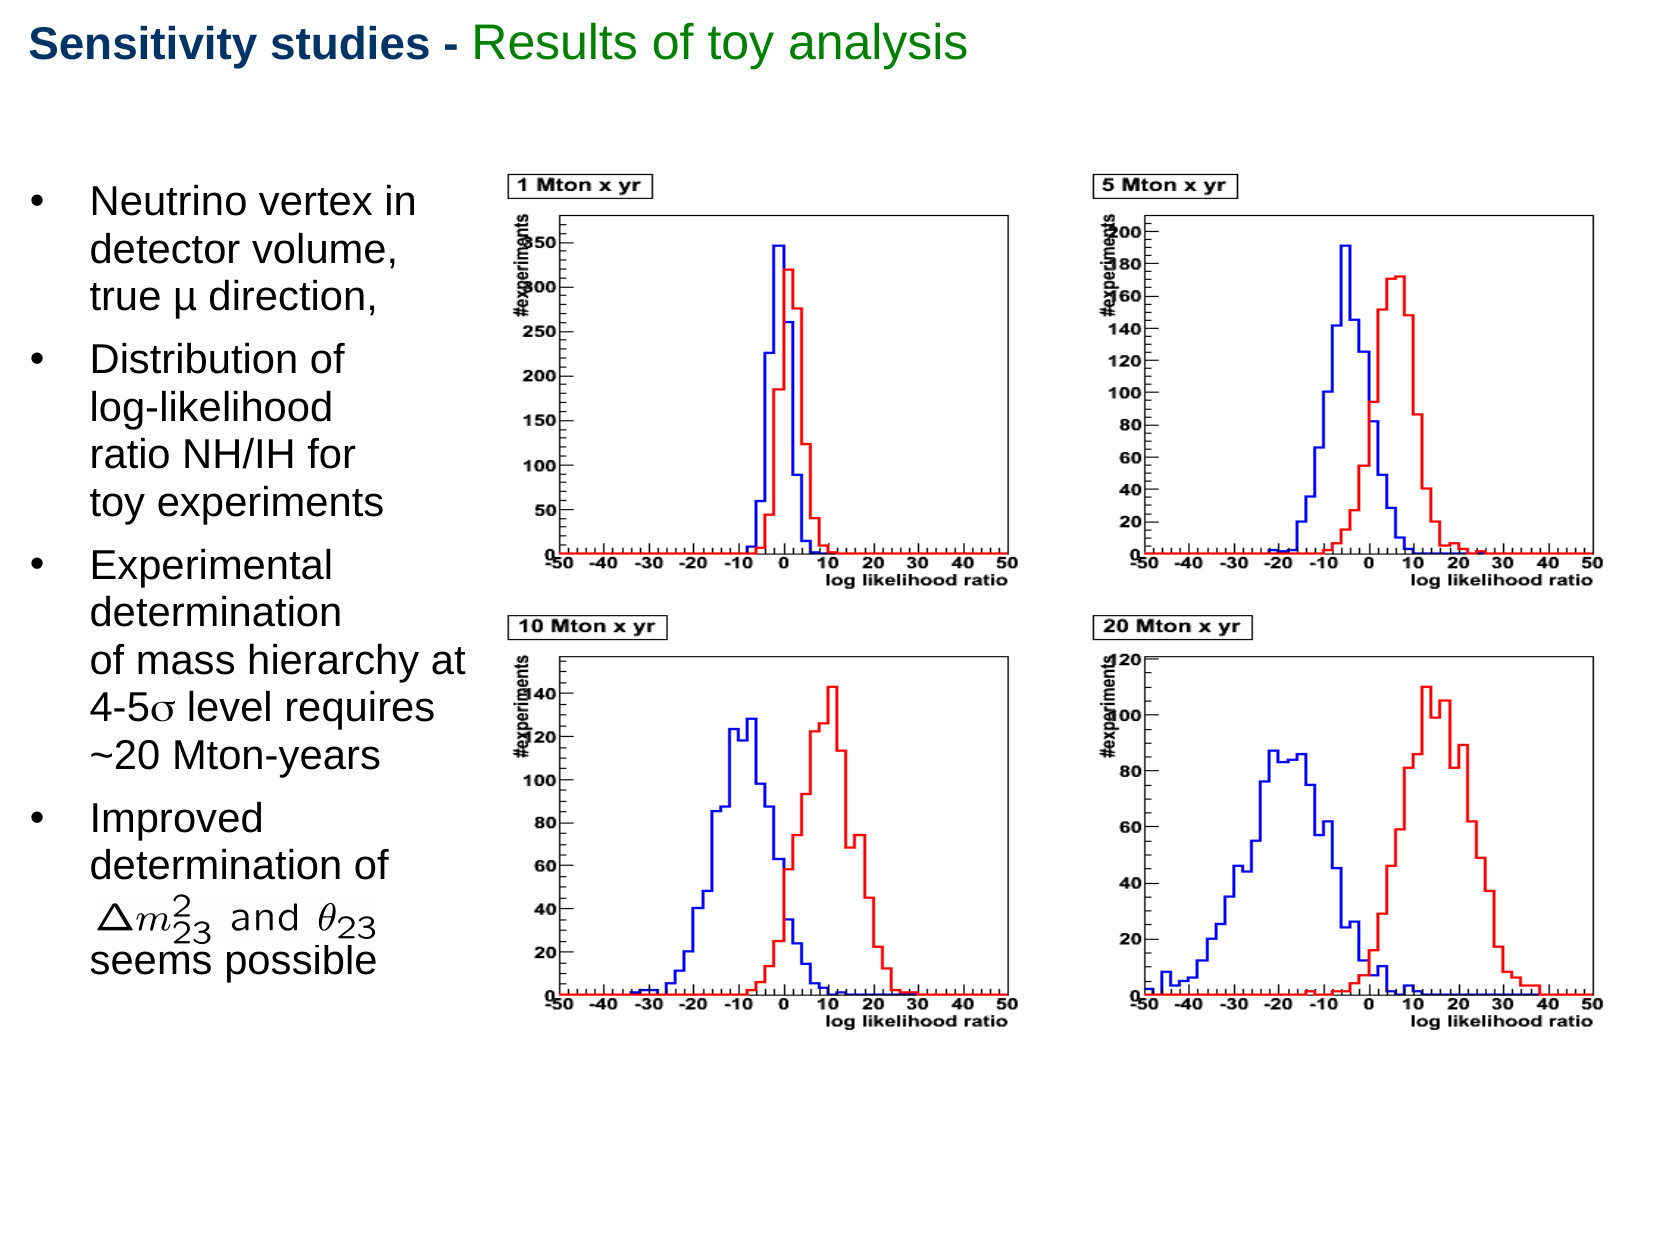

# Sensitivity studies - Results of toy analysis
Neutrino vertex in
detector volume,
true µ direction,
Distribution of
log-likelihood
ratio NH/IH for
toy experiments
Experimental
determination
of mass hierarchy at 4-5 level requires
~20 Mton-years
Improved determination of
seems possible